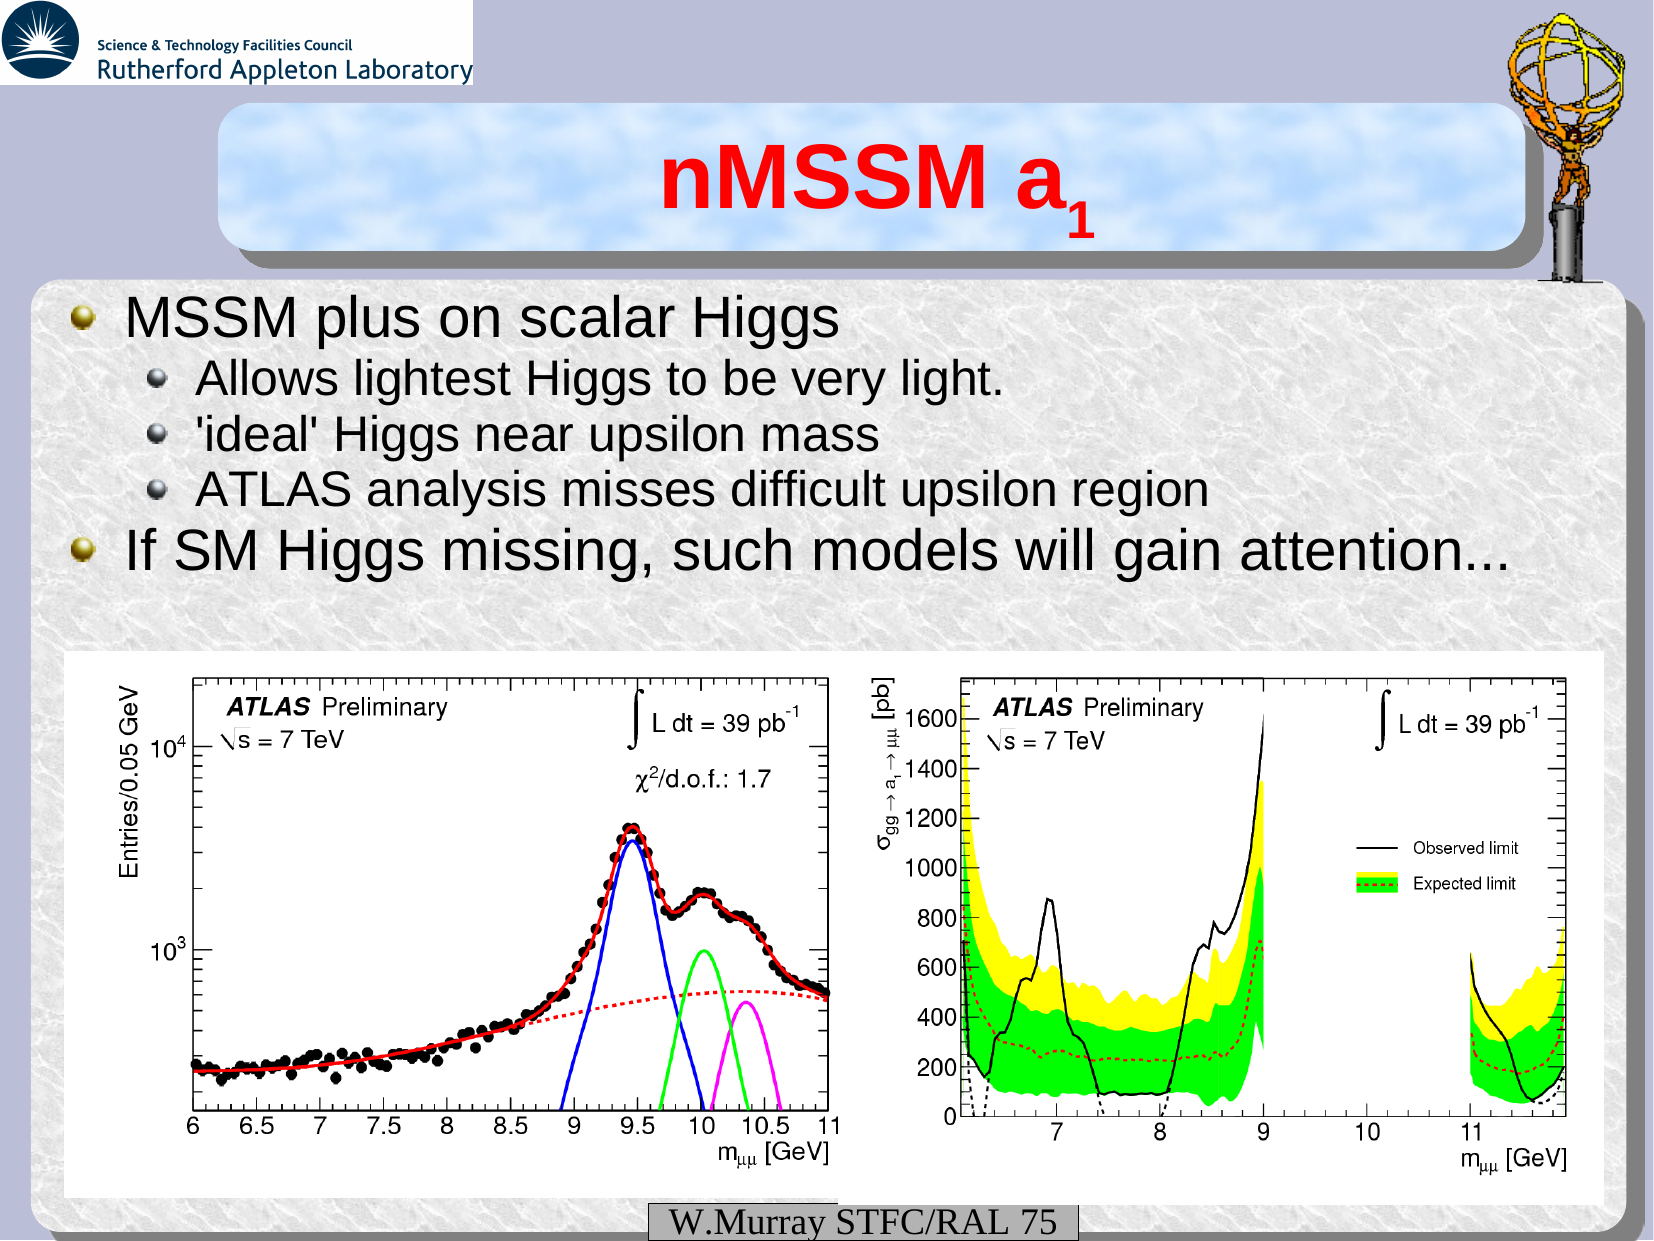

# nMSSM a1
MSSM plus on scalar Higgs
Allows lightest Higgs to be very light.
'ideal' Higgs near upsilon mass
ATLAS analysis misses difficult upsilon region
If SM Higgs missing, such models will gain attention...